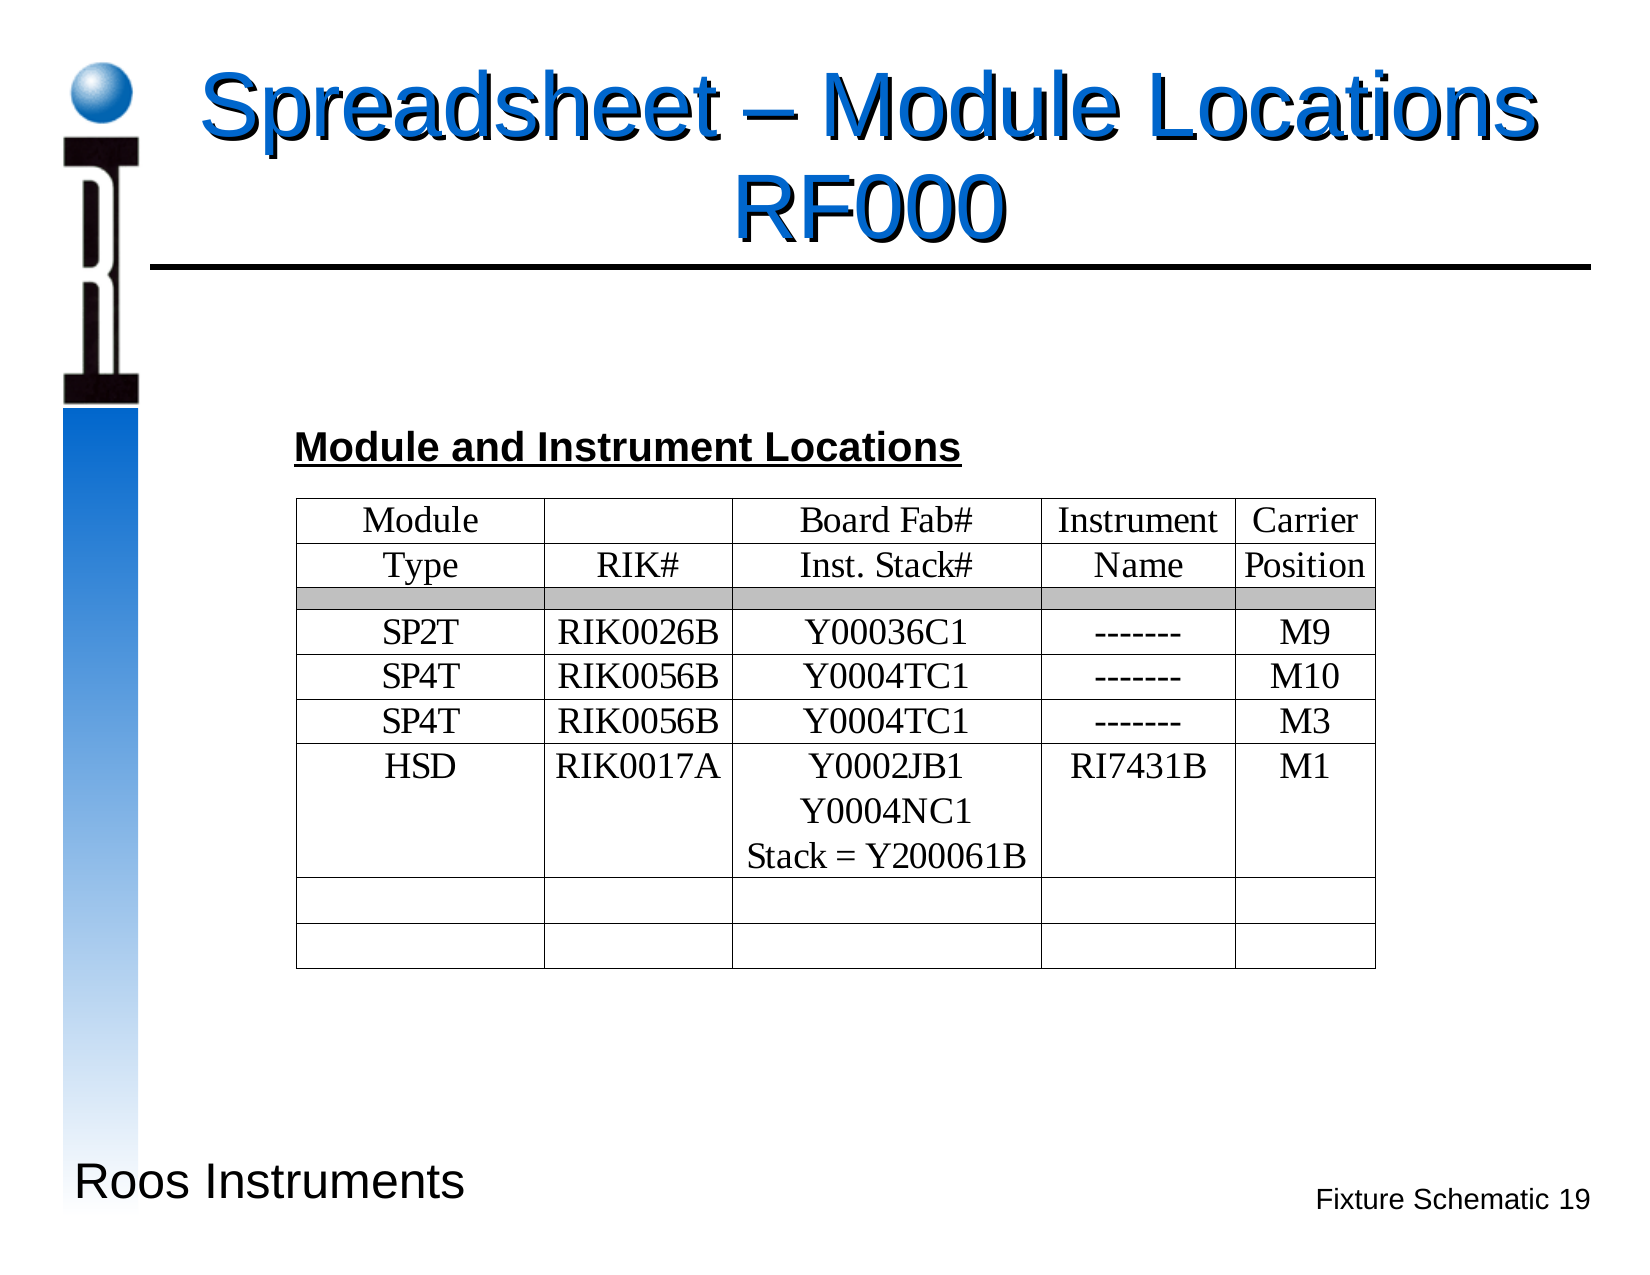

# Spreadsheet – Module Locations RF000
Module and Instrument Locations
19